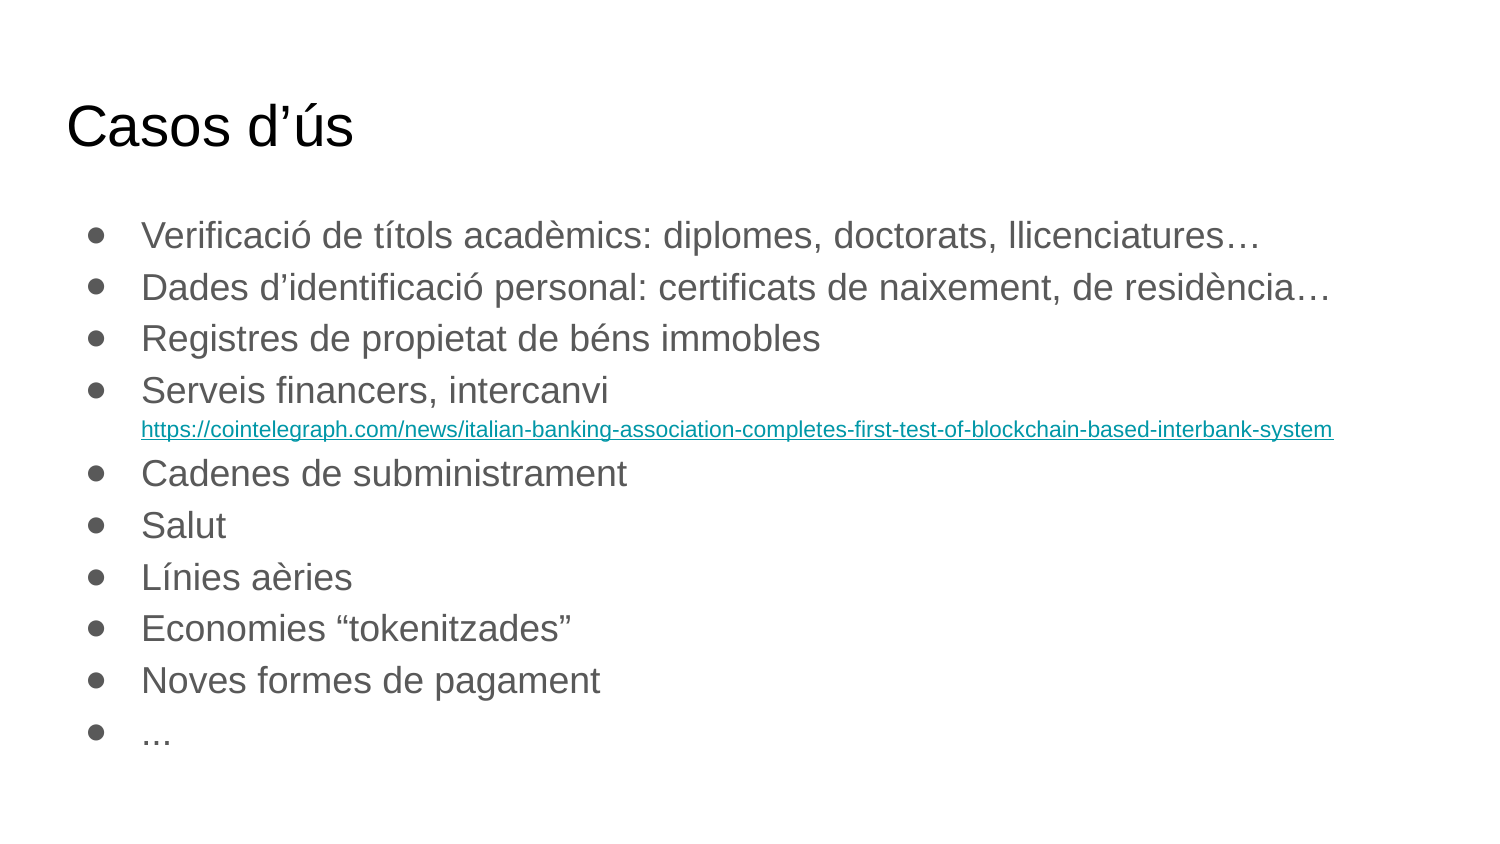

# Casos d’ús
Verificació de títols acadèmics: diplomes, doctorats, llicenciatures…
Dades d’identificació personal: certificats de naixement, de residència…
Registres de propietat de béns immobles
Serveis financers, intercanvi https://cointelegraph.com/news/italian-banking-association-completes-first-test-of-blockchain-based-interbank-system
Cadenes de subministrament
Salut
Línies aèries
Economies “tokenitzades”
Noves formes de pagament
...